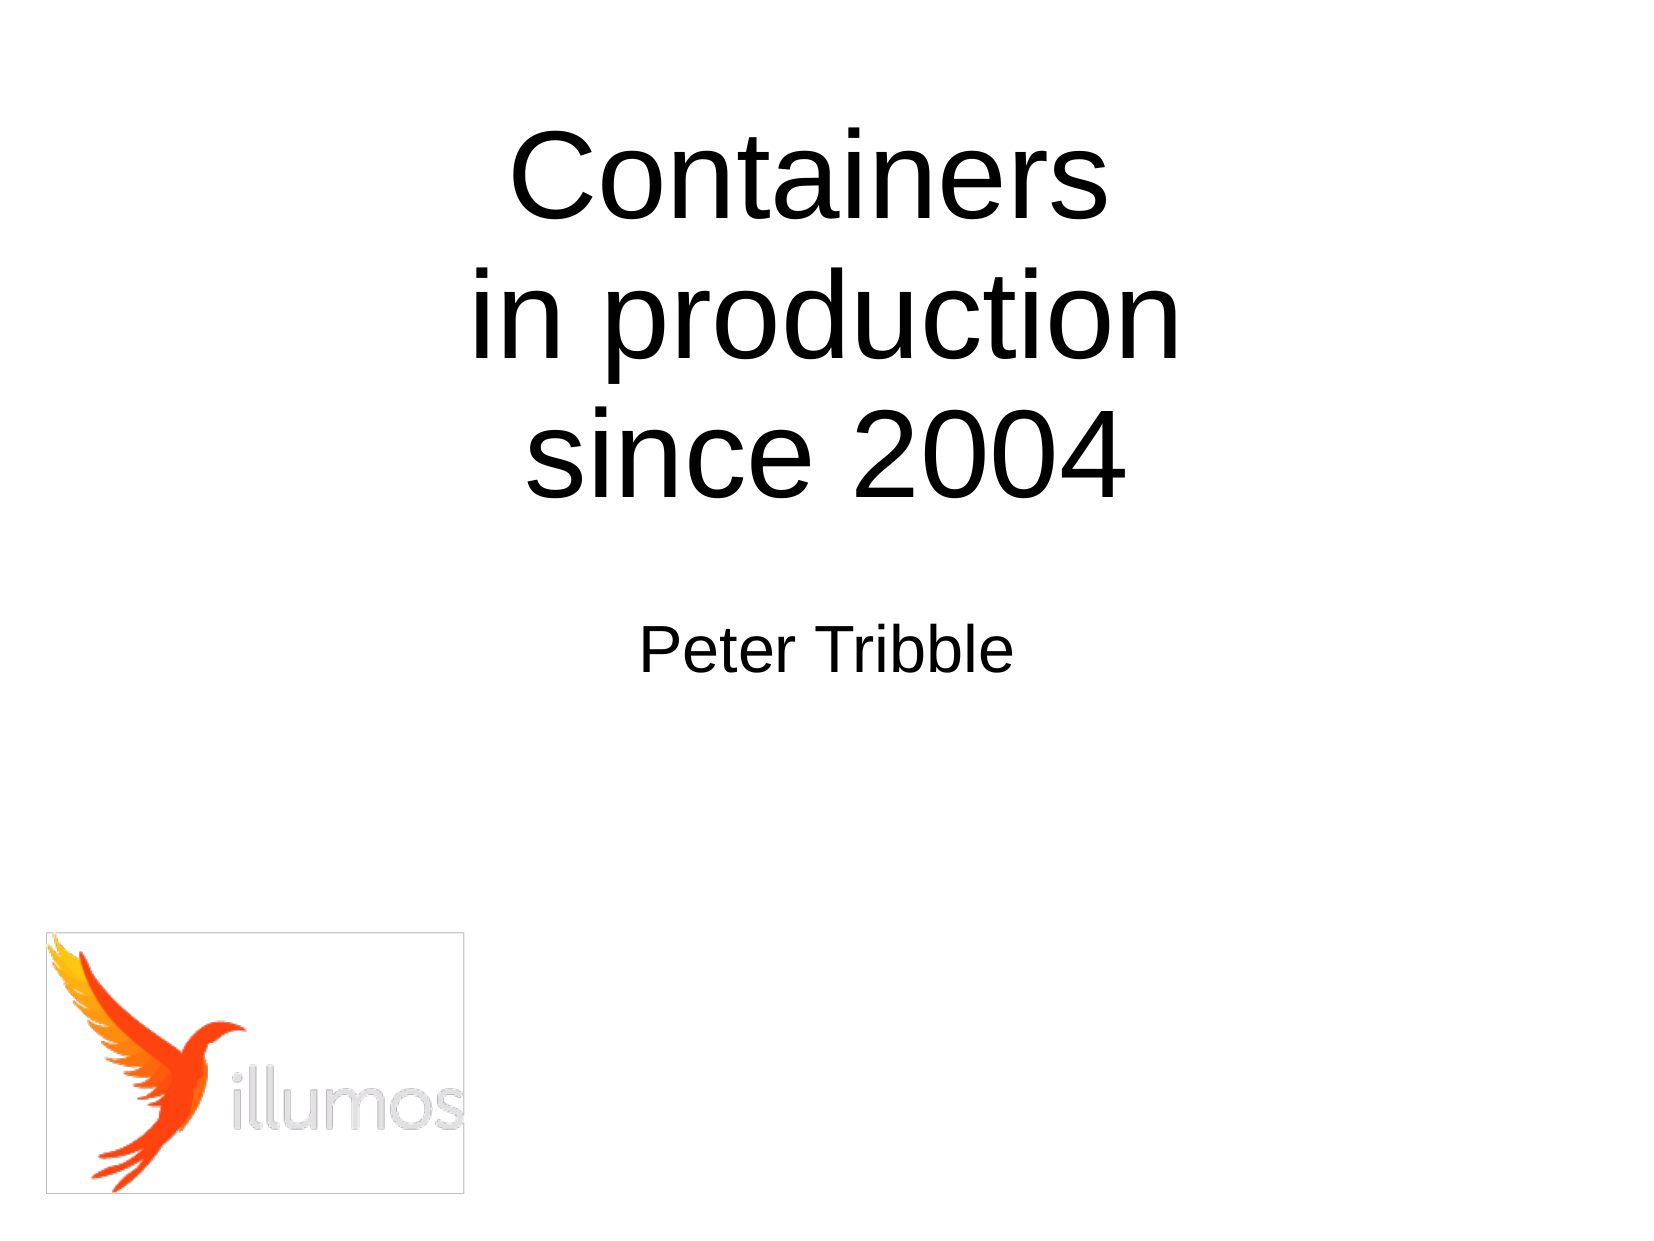

# Containers in production since 2004
Peter Tribble